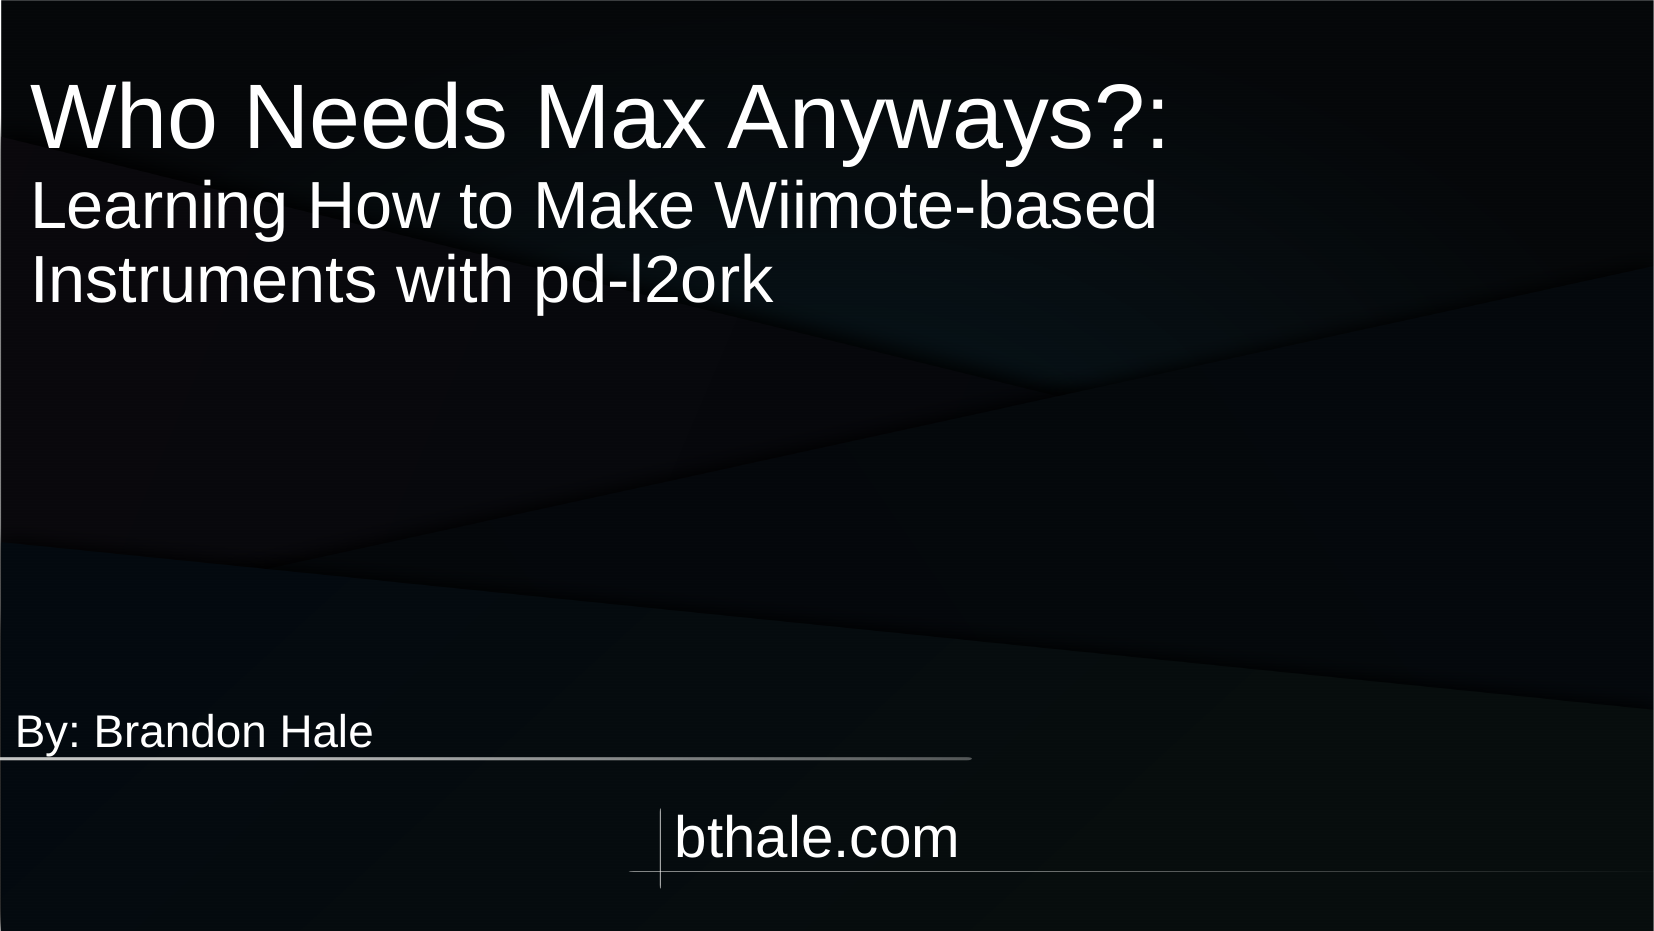

# Who Needs Max Anyways?: Learning How to Make Wiimote-based Instruments with pd-l2ork
By: Brandon Hale
bthale.com